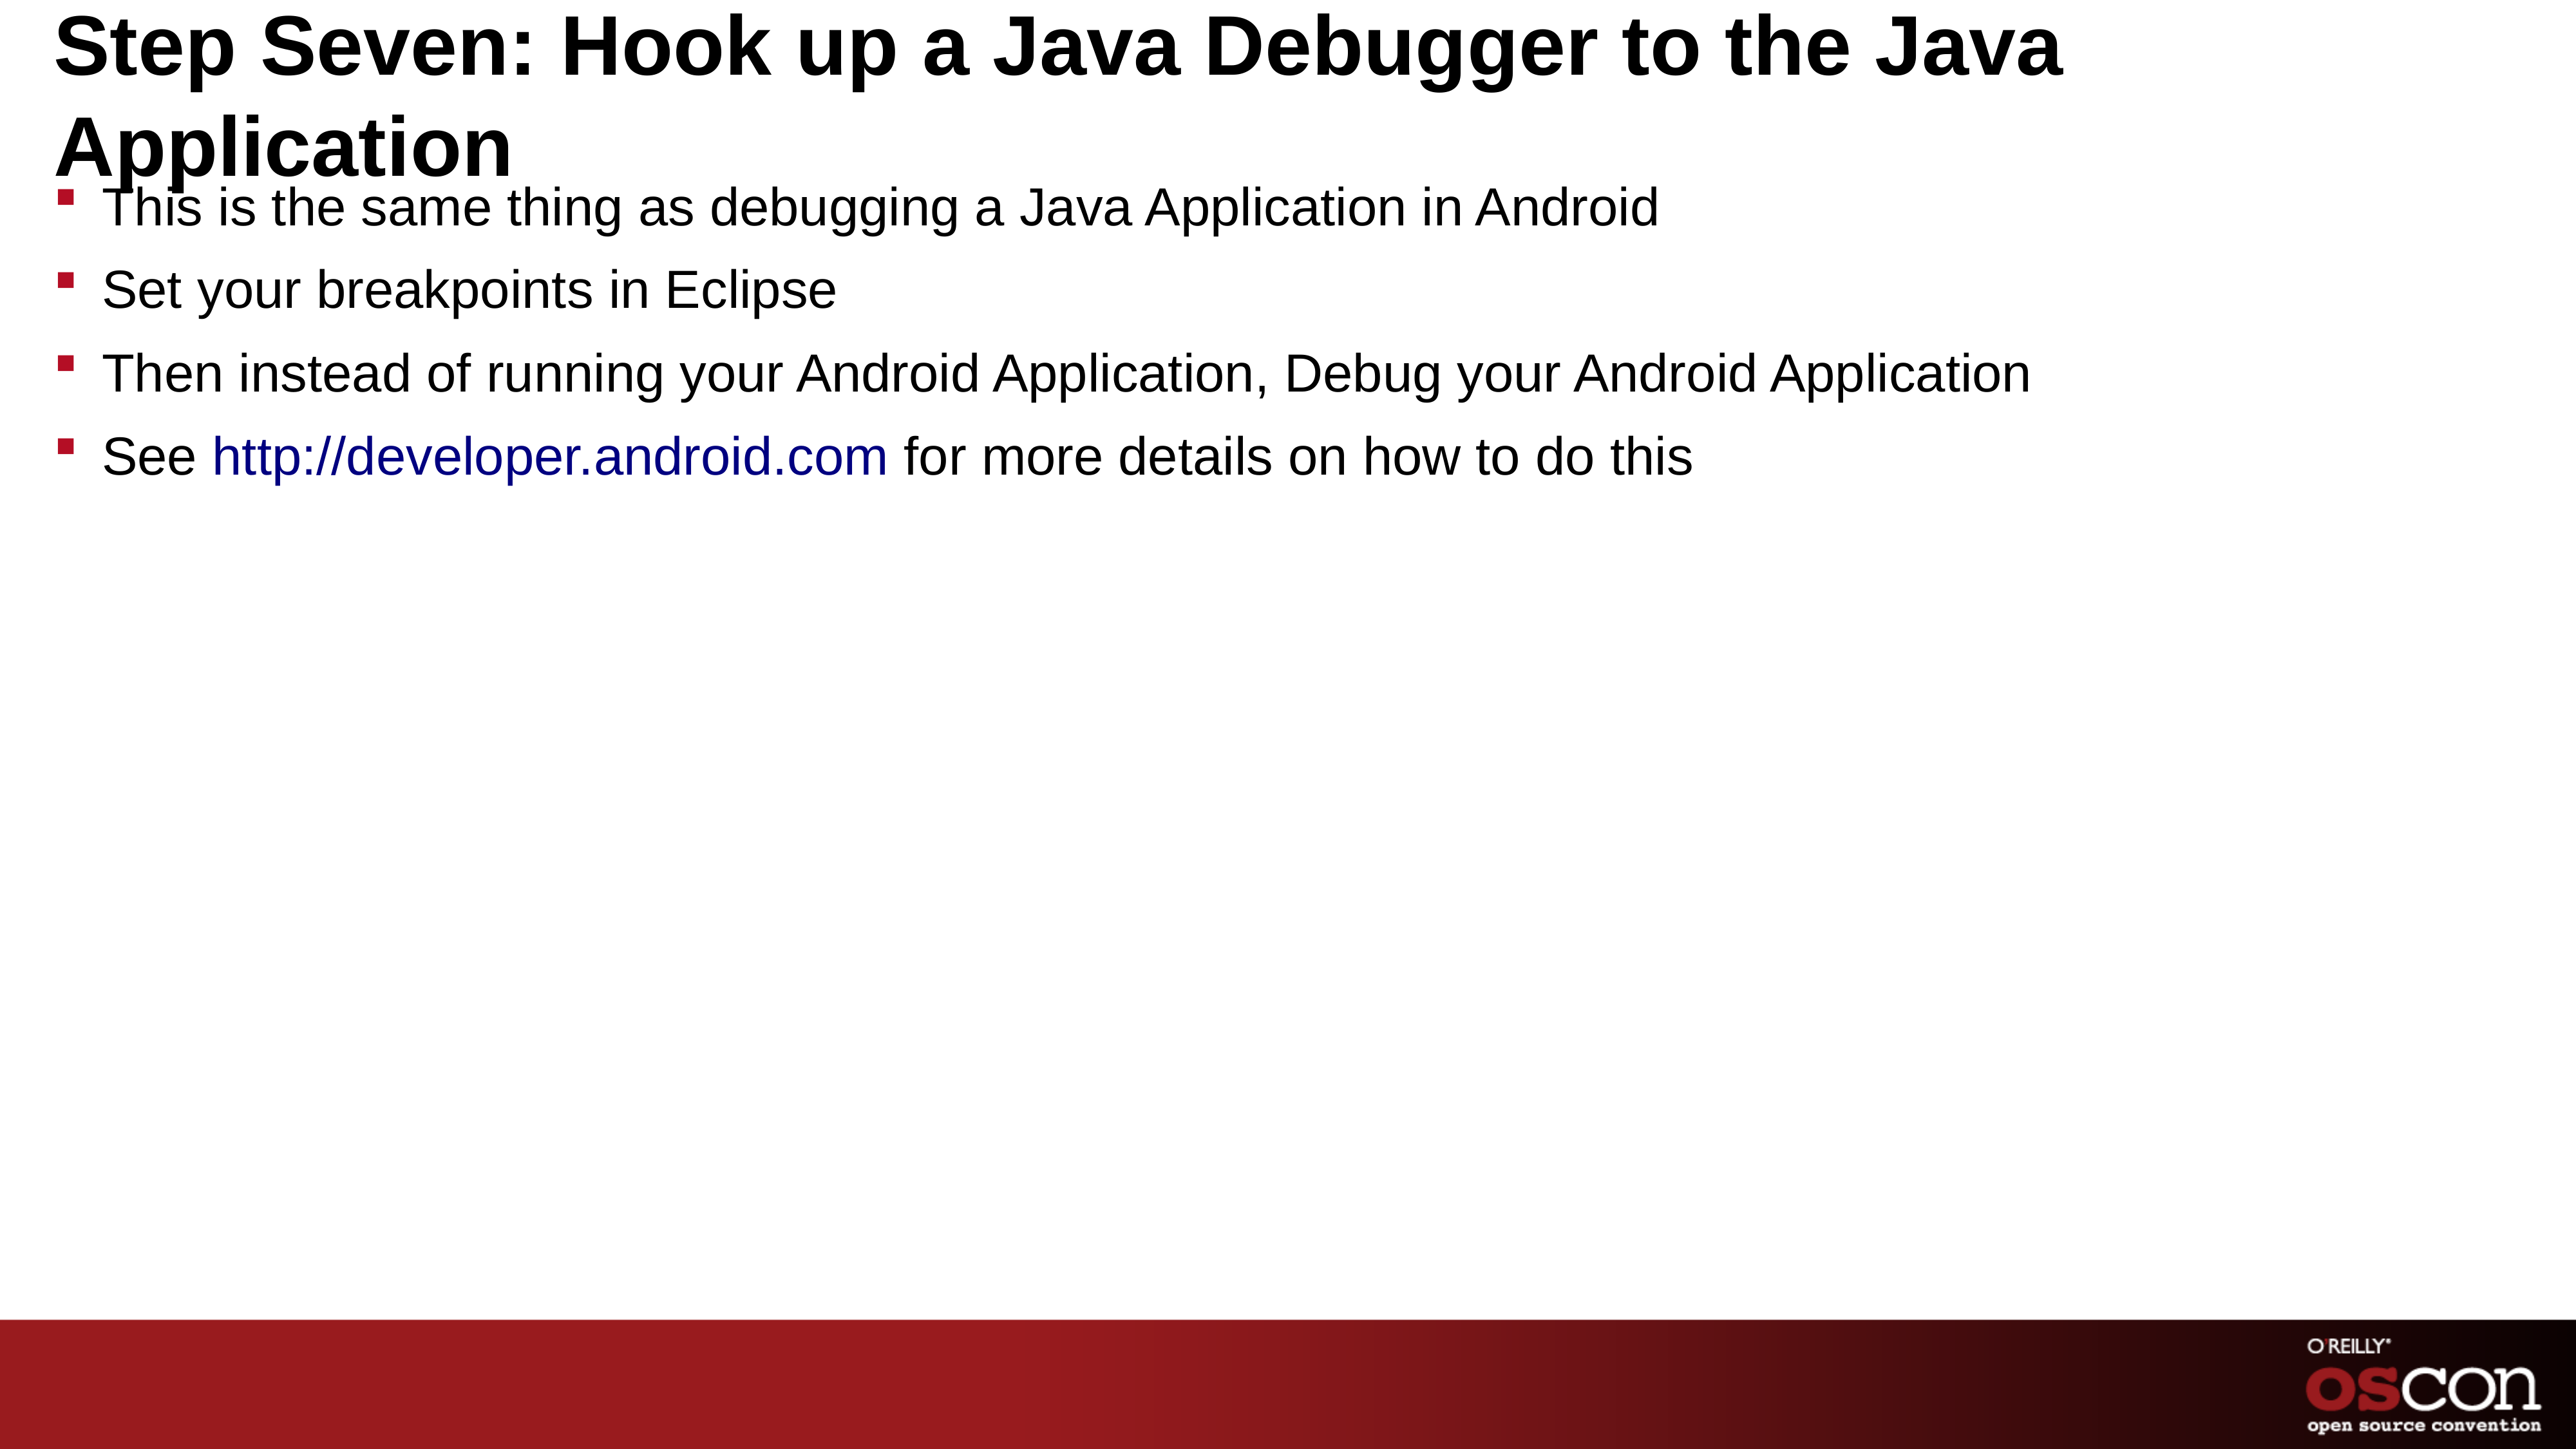

# Step Seven: Hook up a Java Debugger to the Java Application
This is the same thing as debugging a Java Application in Android
Set your breakpoints in Eclipse
Then instead of running your Android Application, Debug your Android Application
See http://developer.android.com for more details on how to do this